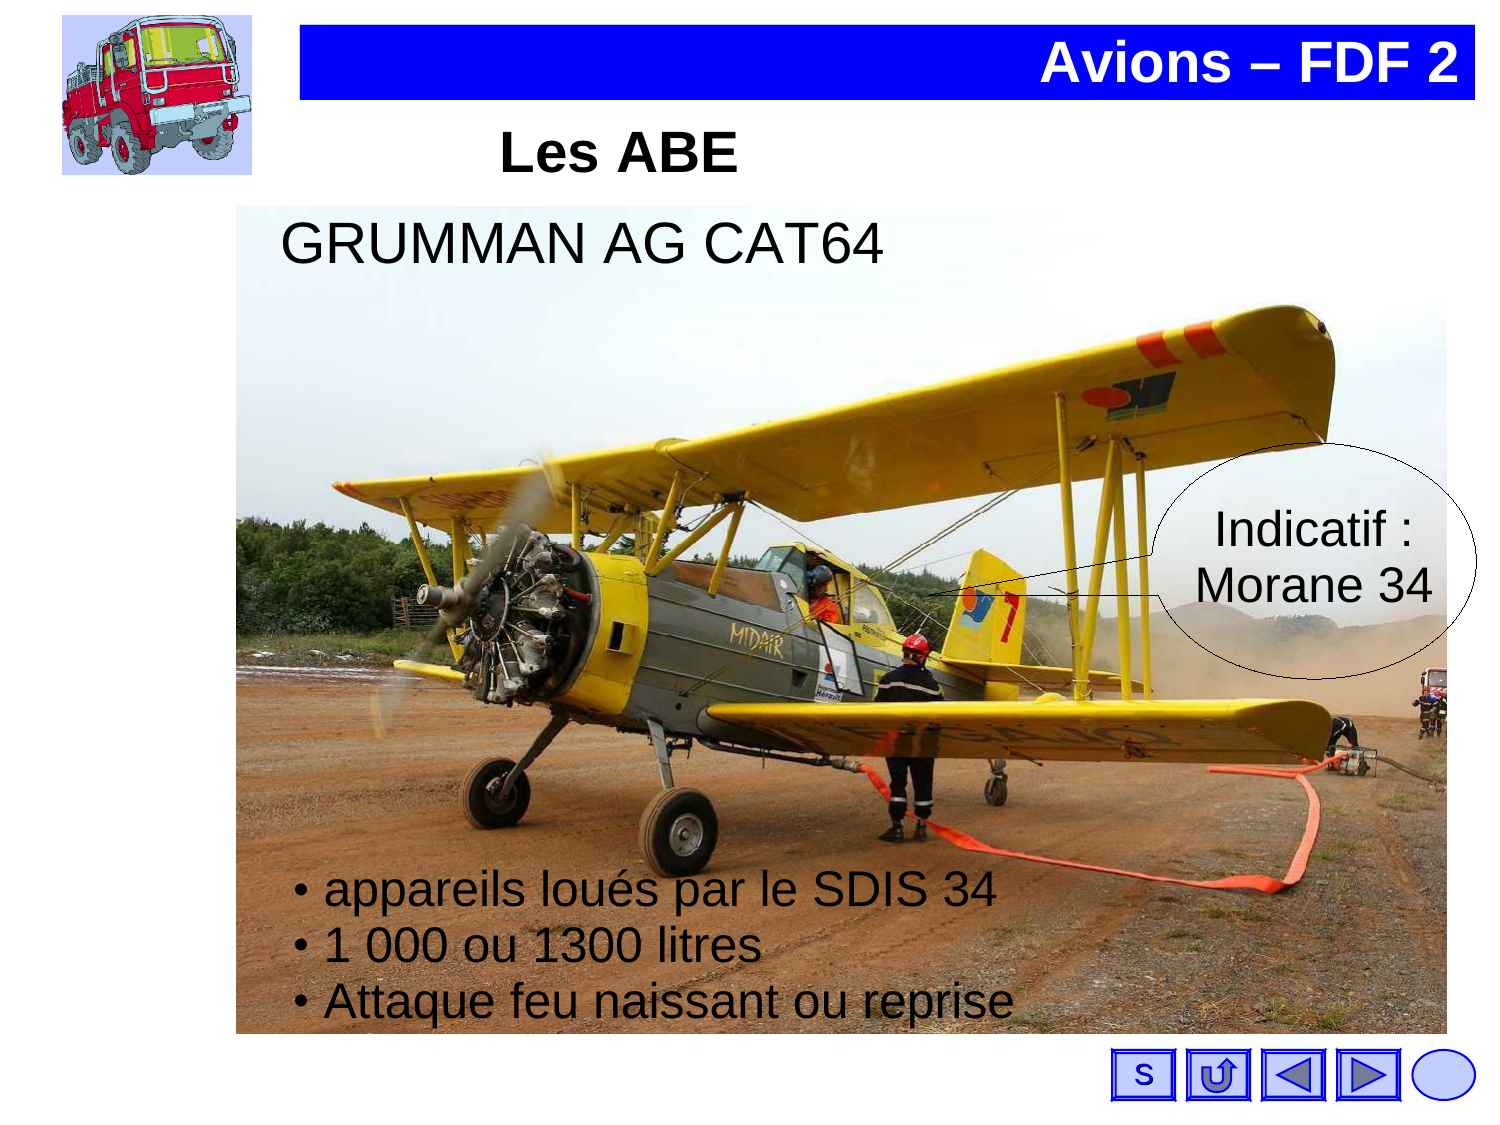

Avions – FDF 2
Les ABE
GRUMMAN AG CAT64
Indicatif : Morane 34
 appareils loués par le SDIS 34
 1 000 ou 1300 litres
 Attaque feu naissant ou reprise